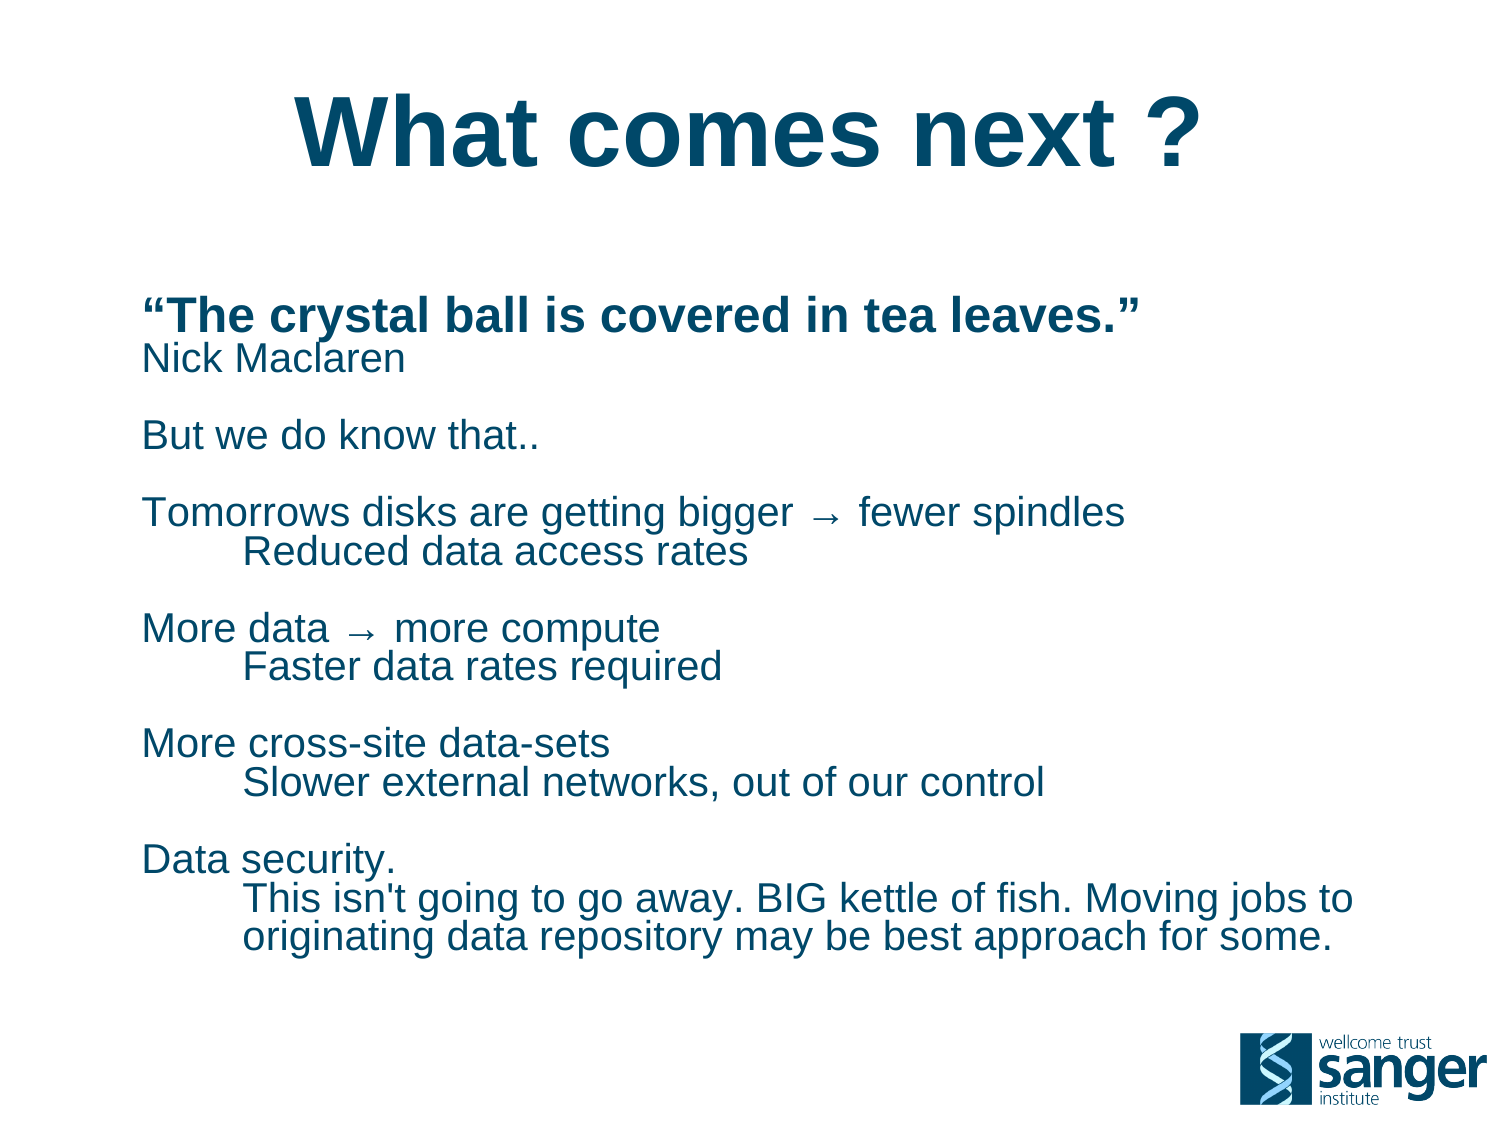

# What comes next ?
“The crystal ball is covered in tea leaves.”
Nick Maclaren
But we do know that..
Tomorrows disks are getting bigger → fewer spindles
Reduced data access rates
More data → more compute
Faster data rates required
More cross-site data-sets
Slower external networks, out of our control
Data security.
This isn't going to go away. BIG kettle of fish. Moving jobs to originating data repository may be best approach for some.